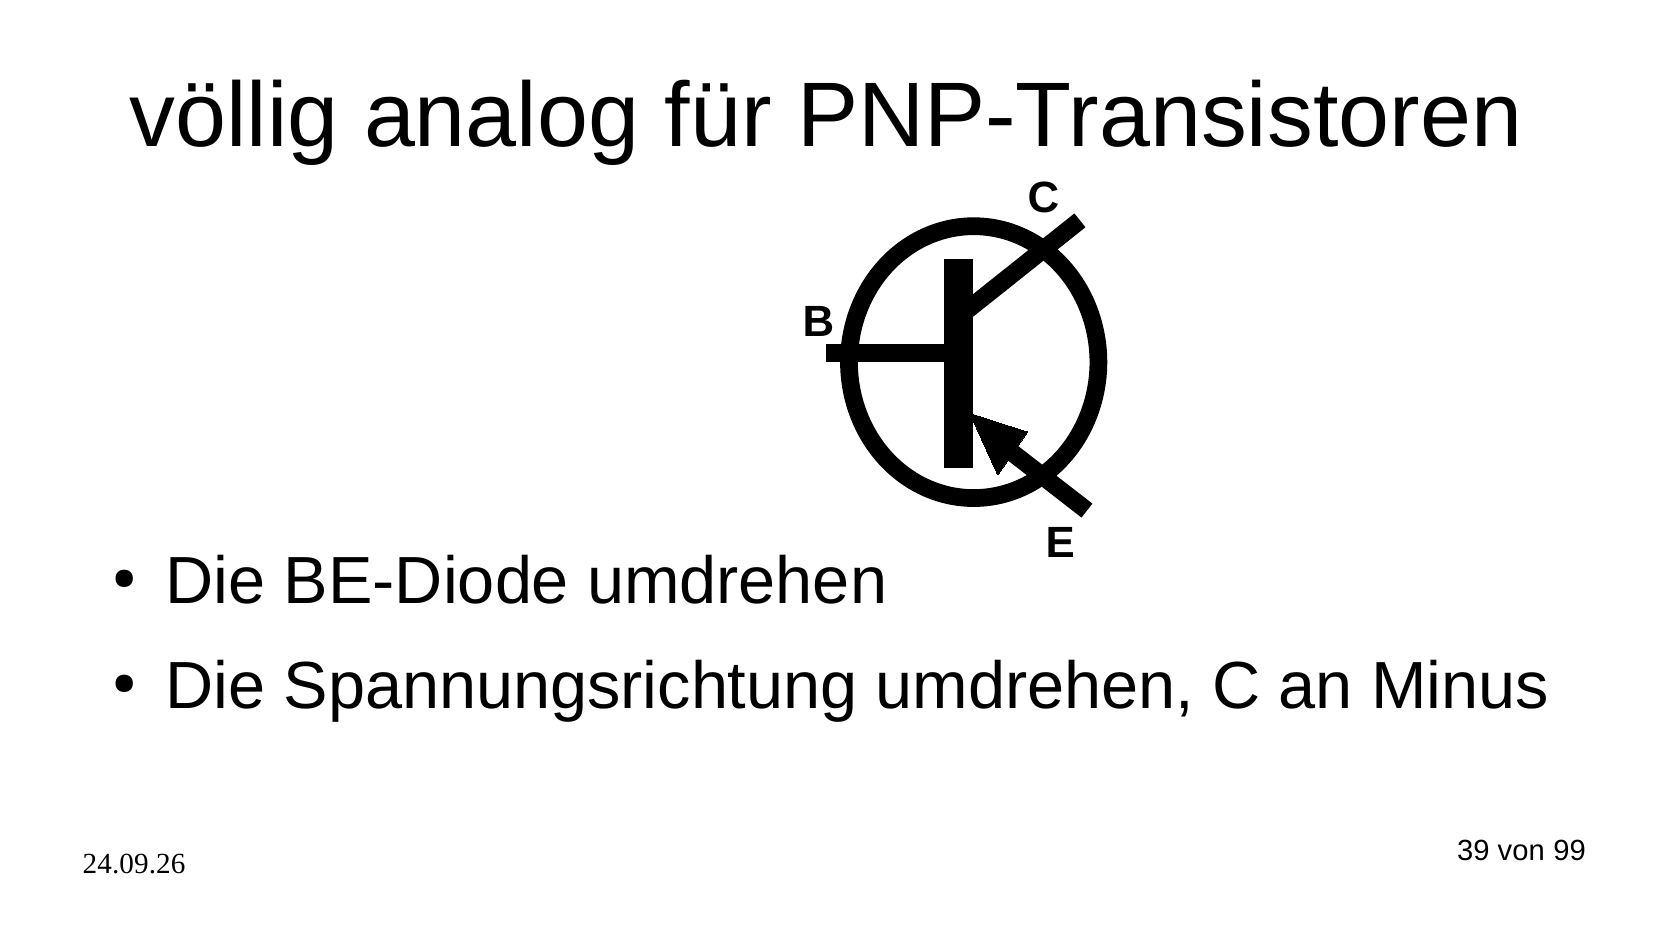

# völlig analog für PNP-Transistoren
C
B
E
Die BE-Diode umdrehen
Die Spannungsrichtung umdrehen, C an Minus
39